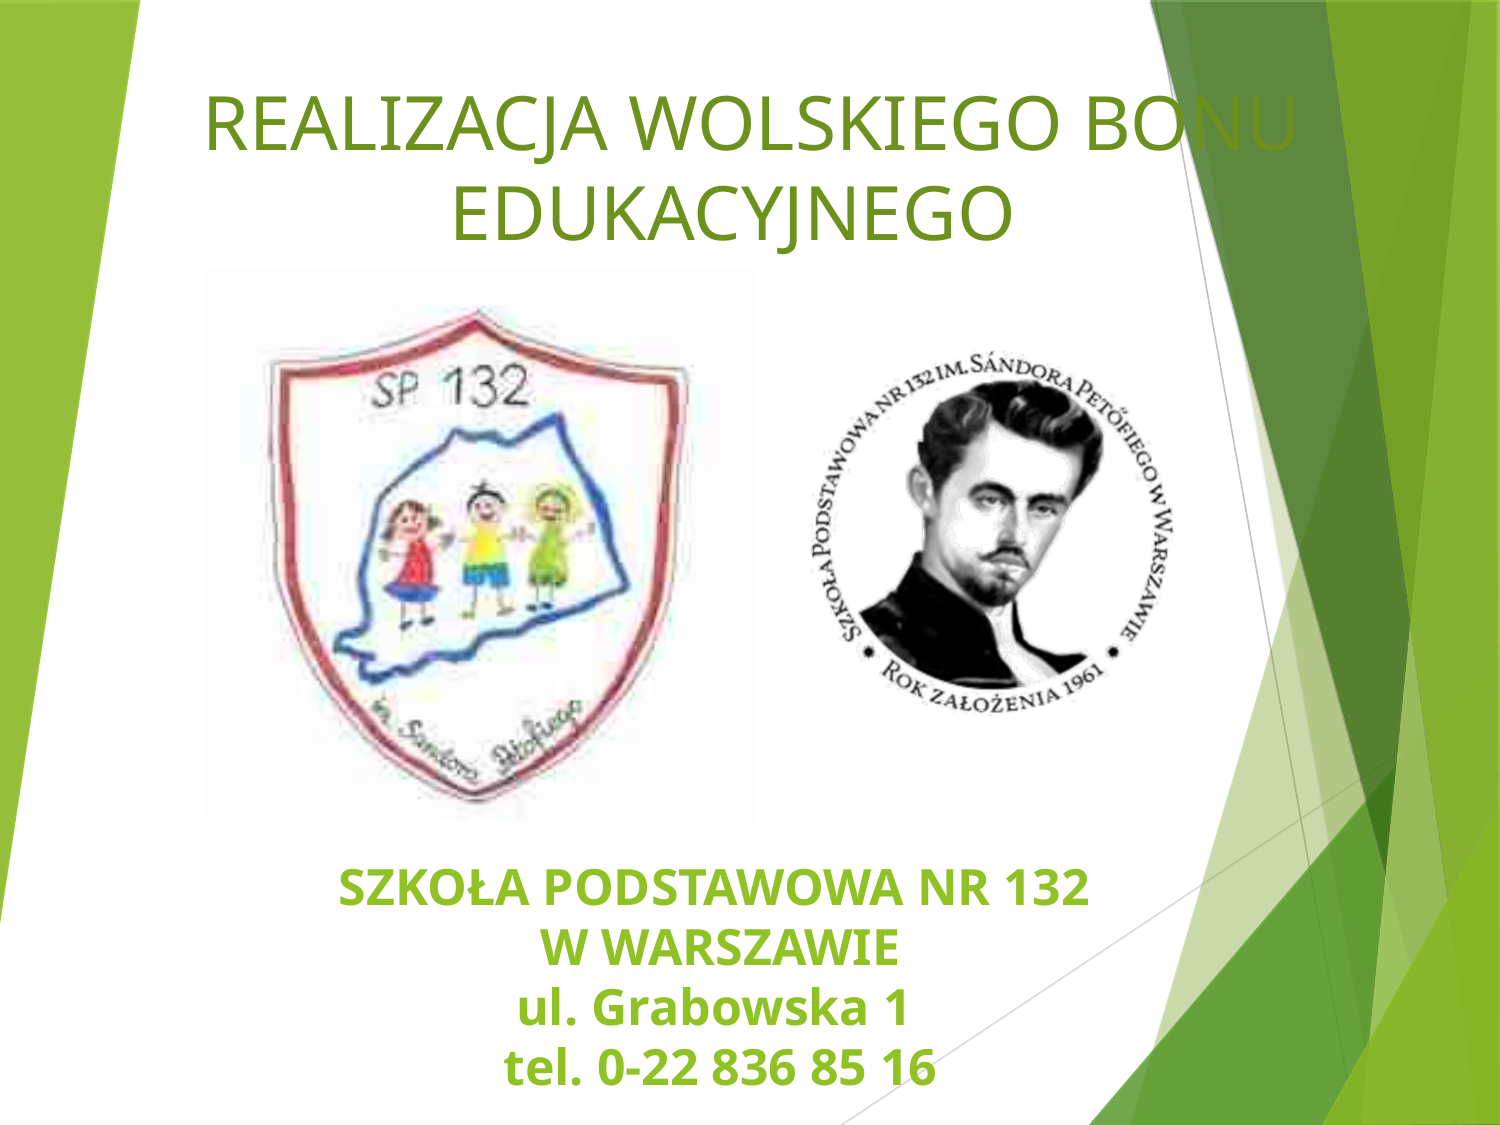

# REALIZACJA WOLSKIEGO BONU EDUKACYJNEGO
SZKOŁA PODSTAWOWA NR 132
W WARSZAWIE
ul. Grabowska 1
tel. 0-22 836 85 16